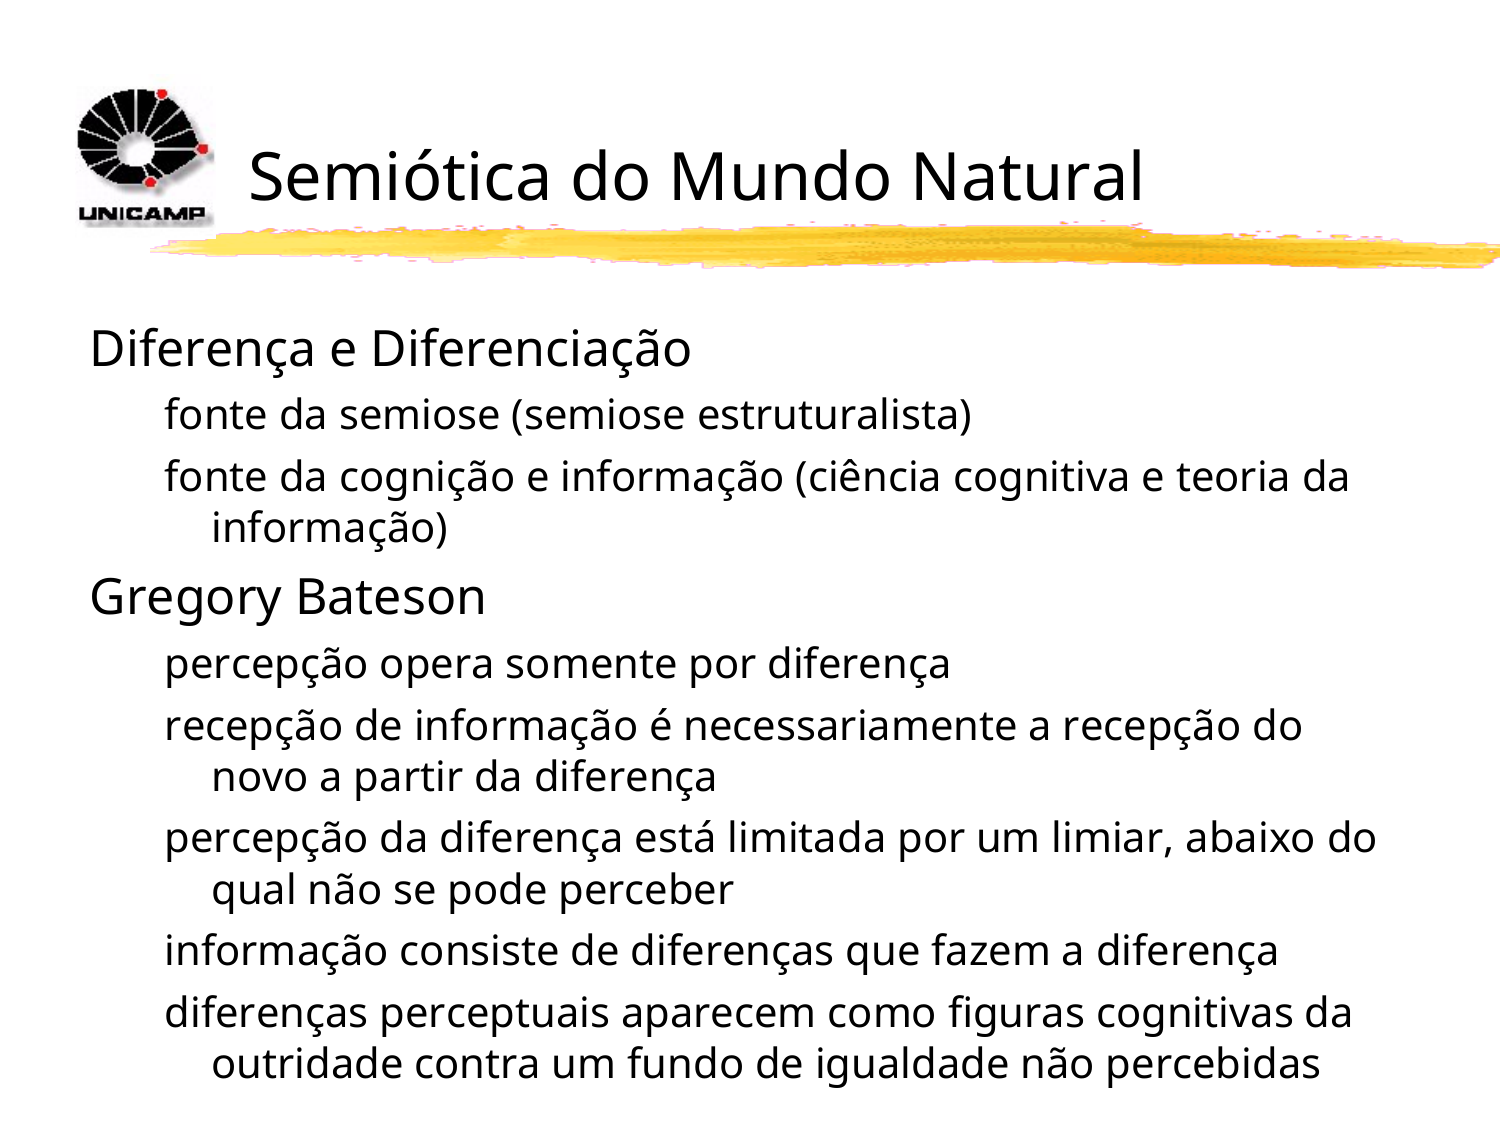

# Semiótica do Mundo Natural
Diferença e Diferenciação
fonte da semiose (semiose estruturalista)
fonte da cognição e informação (ciência cognitiva e teoria da informação)
Gregory Bateson
percepção opera somente por diferença
recepção de informação é necessariamente a recepção do novo a partir da diferença
percepção da diferença está limitada por um limiar, abaixo do qual não se pode perceber
informação consiste de diferenças que fazem a diferença
diferenças perceptuais aparecem como figuras cognitivas da outridade contra um fundo de igualdade não percebidas